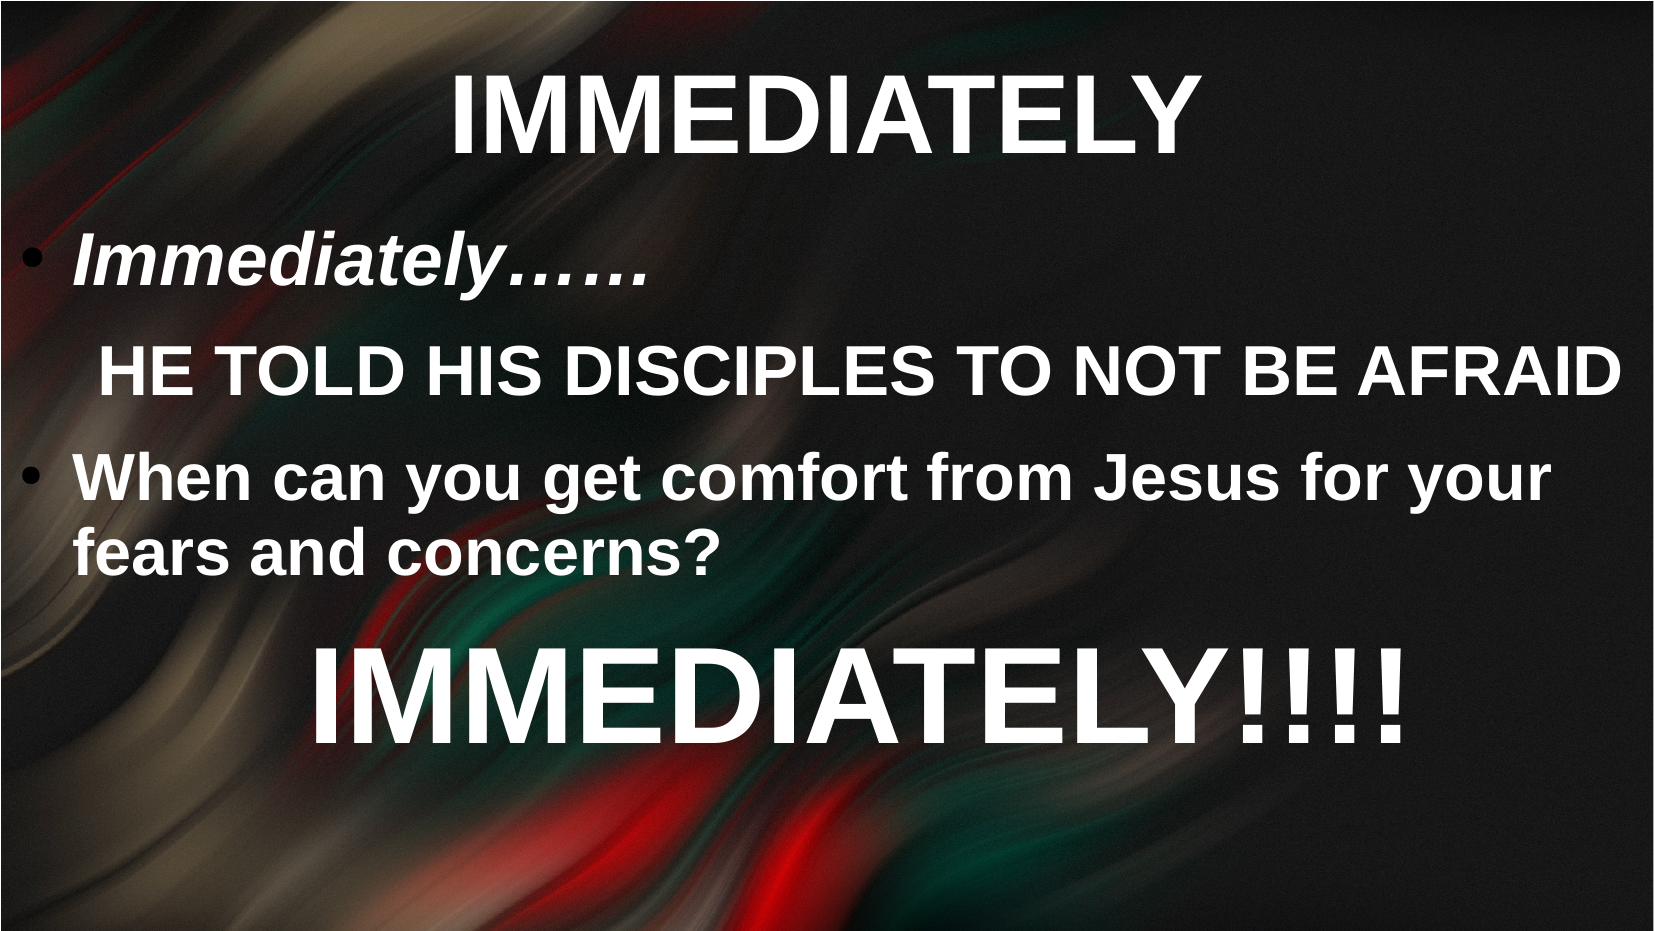

# IMMEDIATELY
Immediately……
HE TOLD HIS DISCIPLES TO NOT BE AFRAID
When can you get comfort from Jesus for your fears and concerns?
IMMEDIATELY!!!!